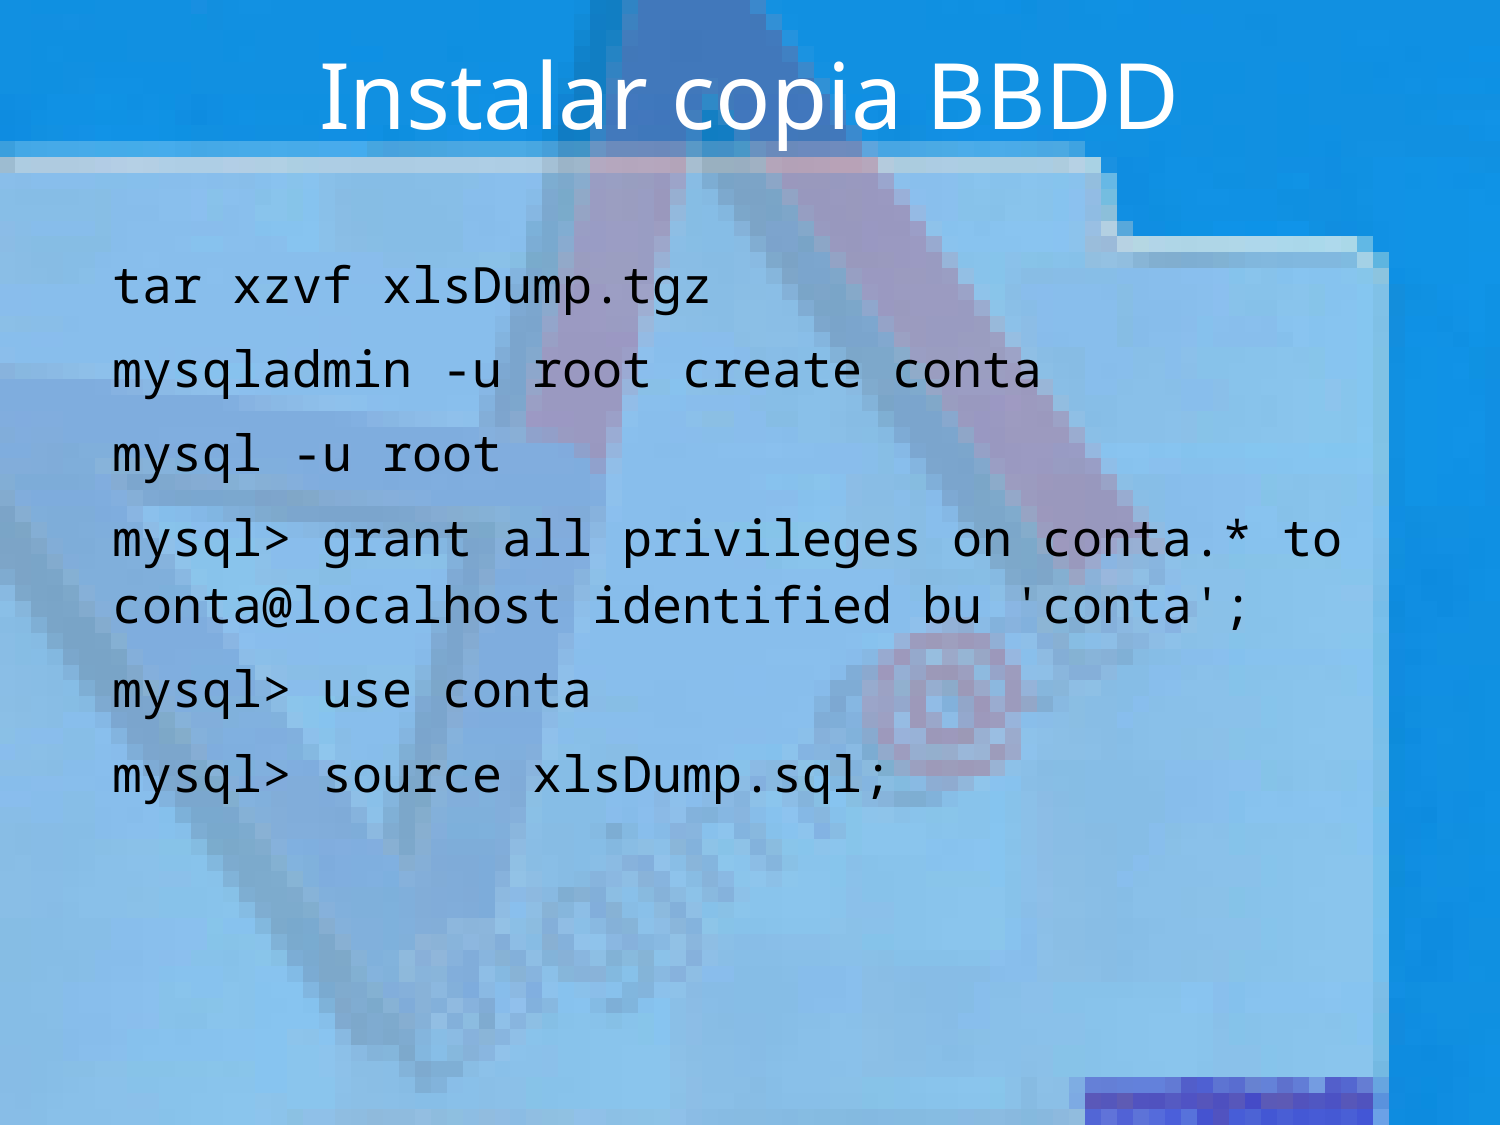

# Instalar copia BBDD
tar xzvf xlsDump.tgz
mysqladmin -u root create conta
mysql -u root
mysql> grant all privileges on conta.* to conta@localhost identified bu 'conta';
mysql> use conta
mysql> source xlsDump.sql;